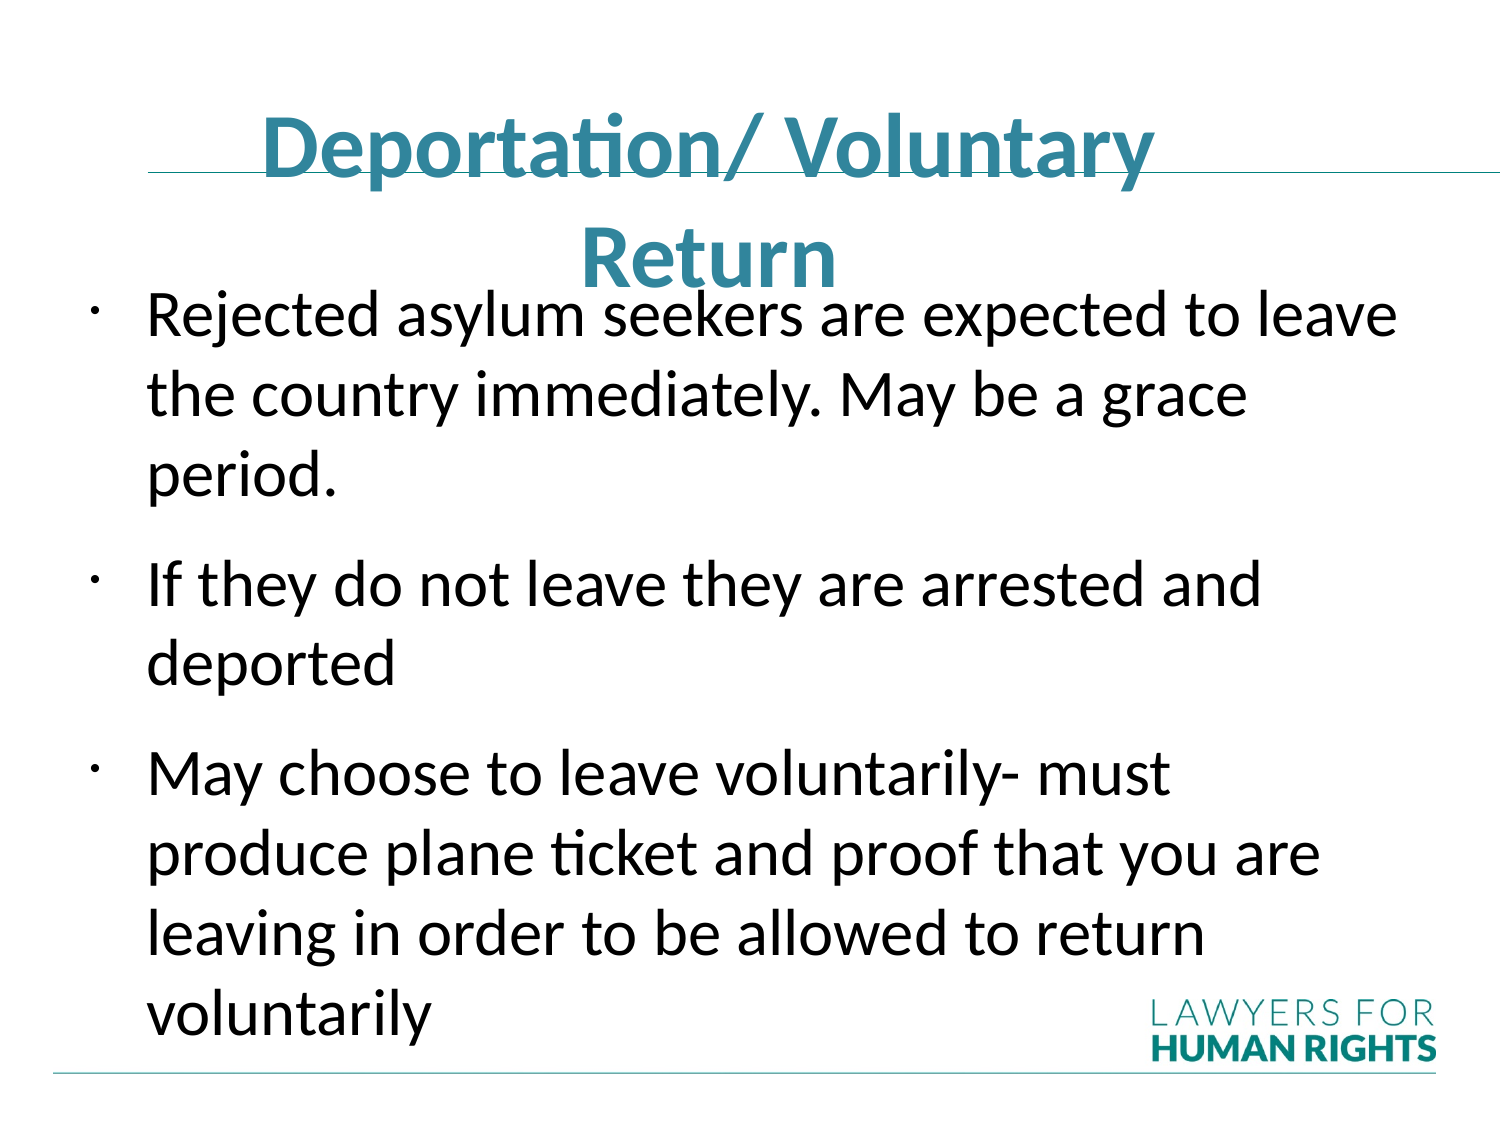

# Deportation/ Voluntary Return
Rejected asylum seekers are expected to leave the country immediately. May be a grace period.
If they do not leave they are arrested and deported
May choose to leave voluntarily- must produce plane ticket and proof that you are leaving in order to be allowed to return voluntarily